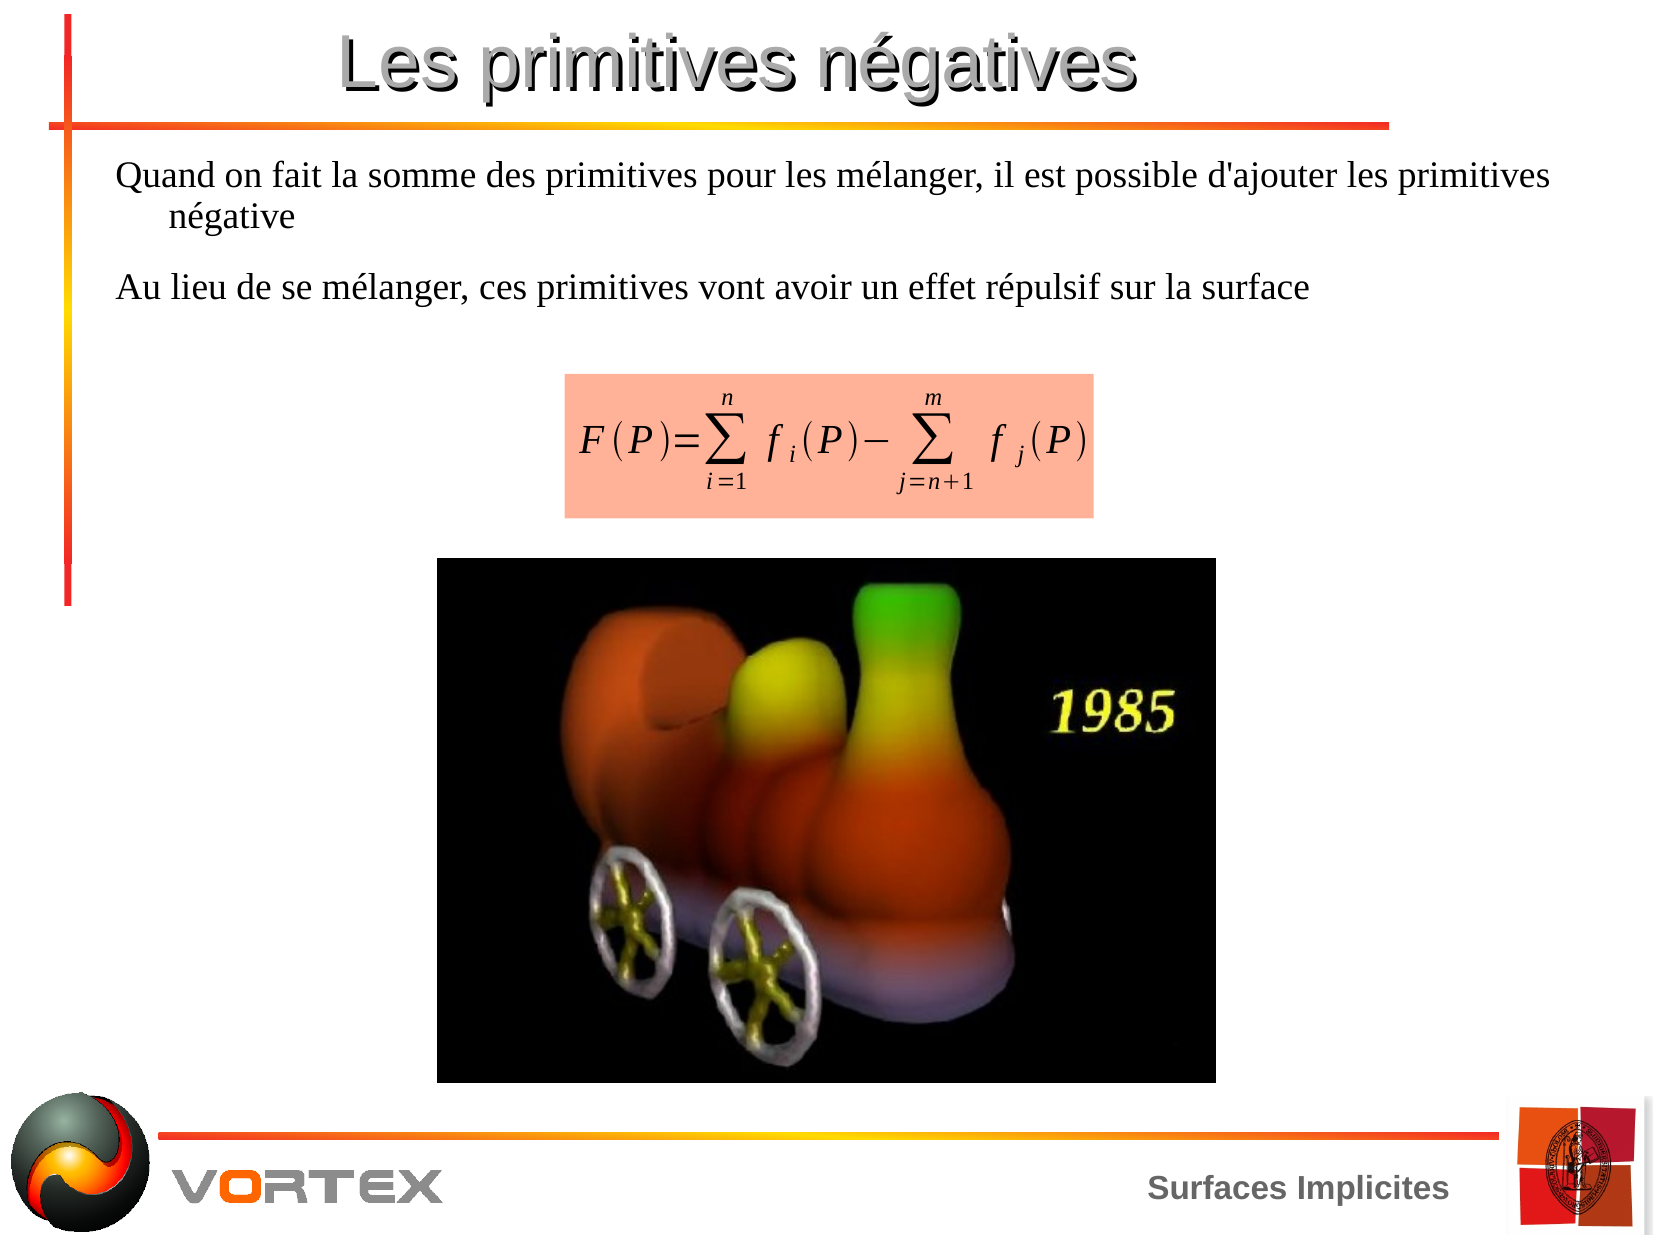

# Les primitives négatives
Quand on fait la somme des primitives pour les mélanger, il est possible d'ajouter les primitives négative
Au lieu de se mélanger, ces primitives vont avoir un effet répulsif sur la surface